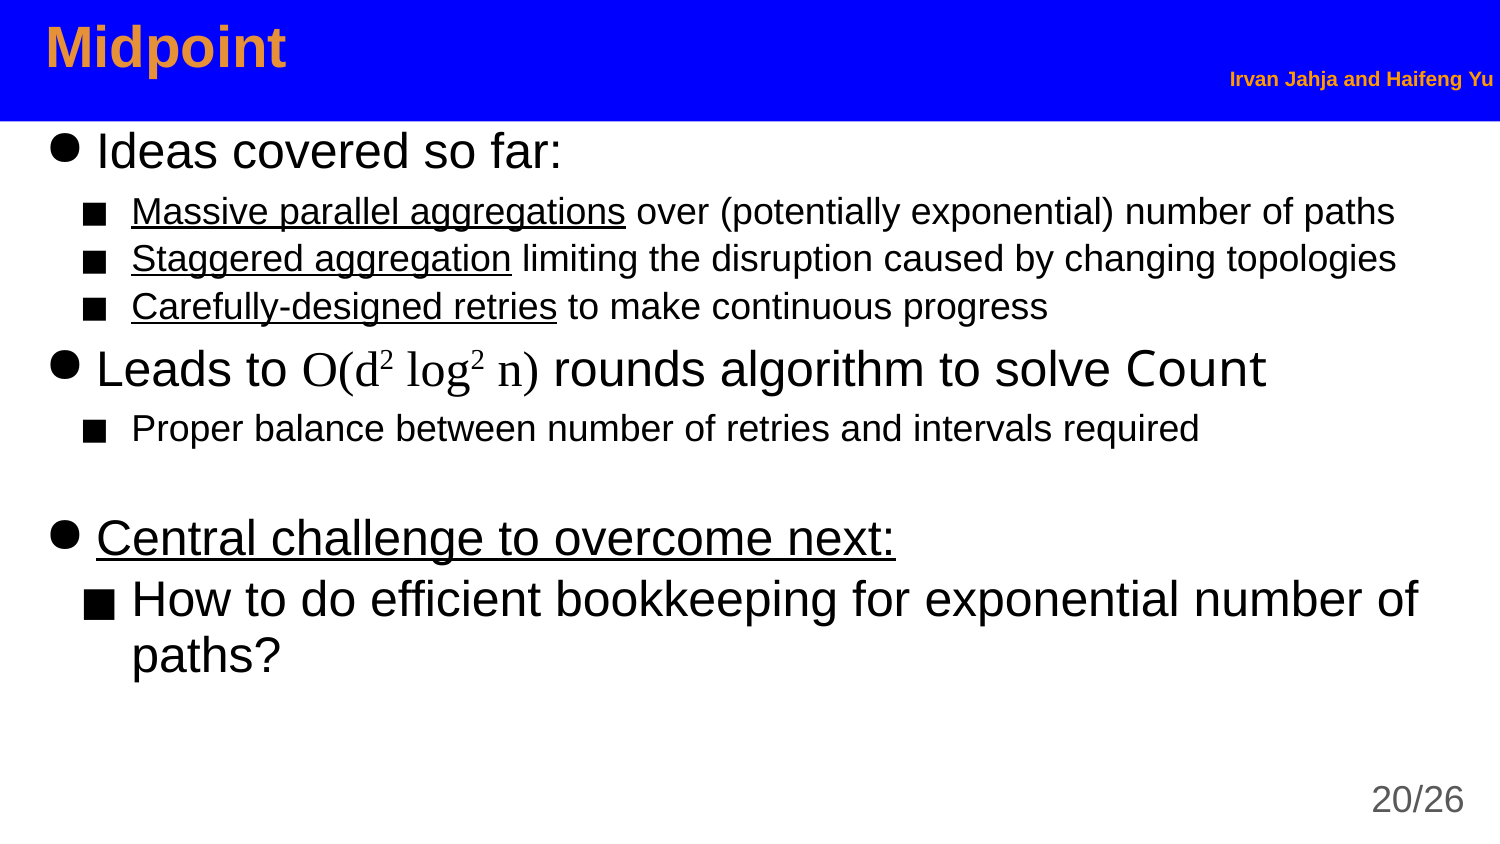

# Midpoint
Ideas covered so far:
Massive parallel aggregations over (potentially exponential) number of paths
Staggered aggregation limiting the disruption caused by changing topologies
Carefully-designed retries to make continuous progress
Leads to O(d2 log2 n) rounds algorithm to solve Count
Proper balance between number of retries and intervals required
Central challenge to overcome next:
How to do efficient bookkeeping for exponential number of paths?
20